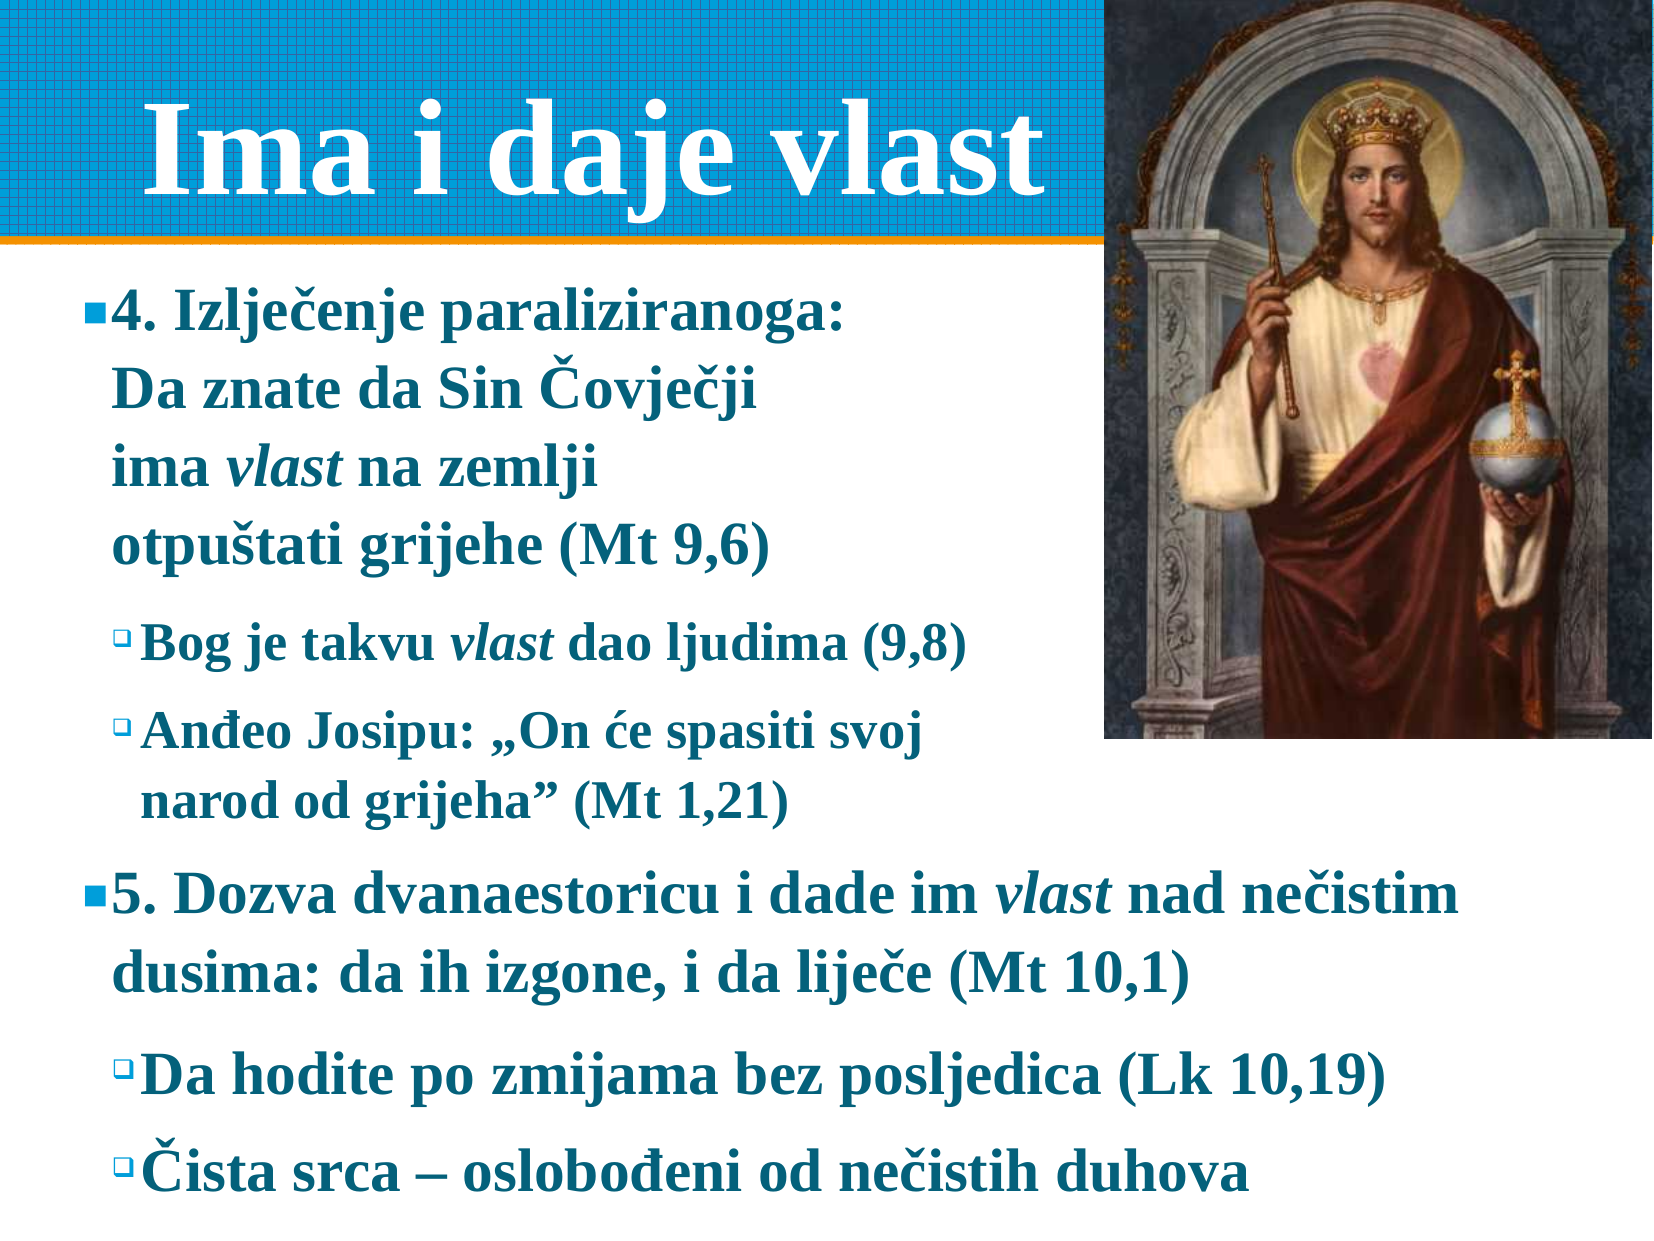

# Ima i daje vlast
4. Izlječenje paraliziranoga:
Da znate da Sin Čovječji
ima vlast na zemlji
otpuštati grijehe (Mt 9,6)
Bog je takvu vlast dao ljudima (9,8)
Anđeo Josipu: „On će spasiti svoj
narod od grijeha” (Mt 1,21)
5. Dozva dvanaestoricu i dade im vlast nad nečistim dusima: da ih izgone, i da liječe (Mt 10,1)
Da hodite po zmijama bez posljedica (Lk 10,19)
Čista srca – oslobođeni od nečistih duhova